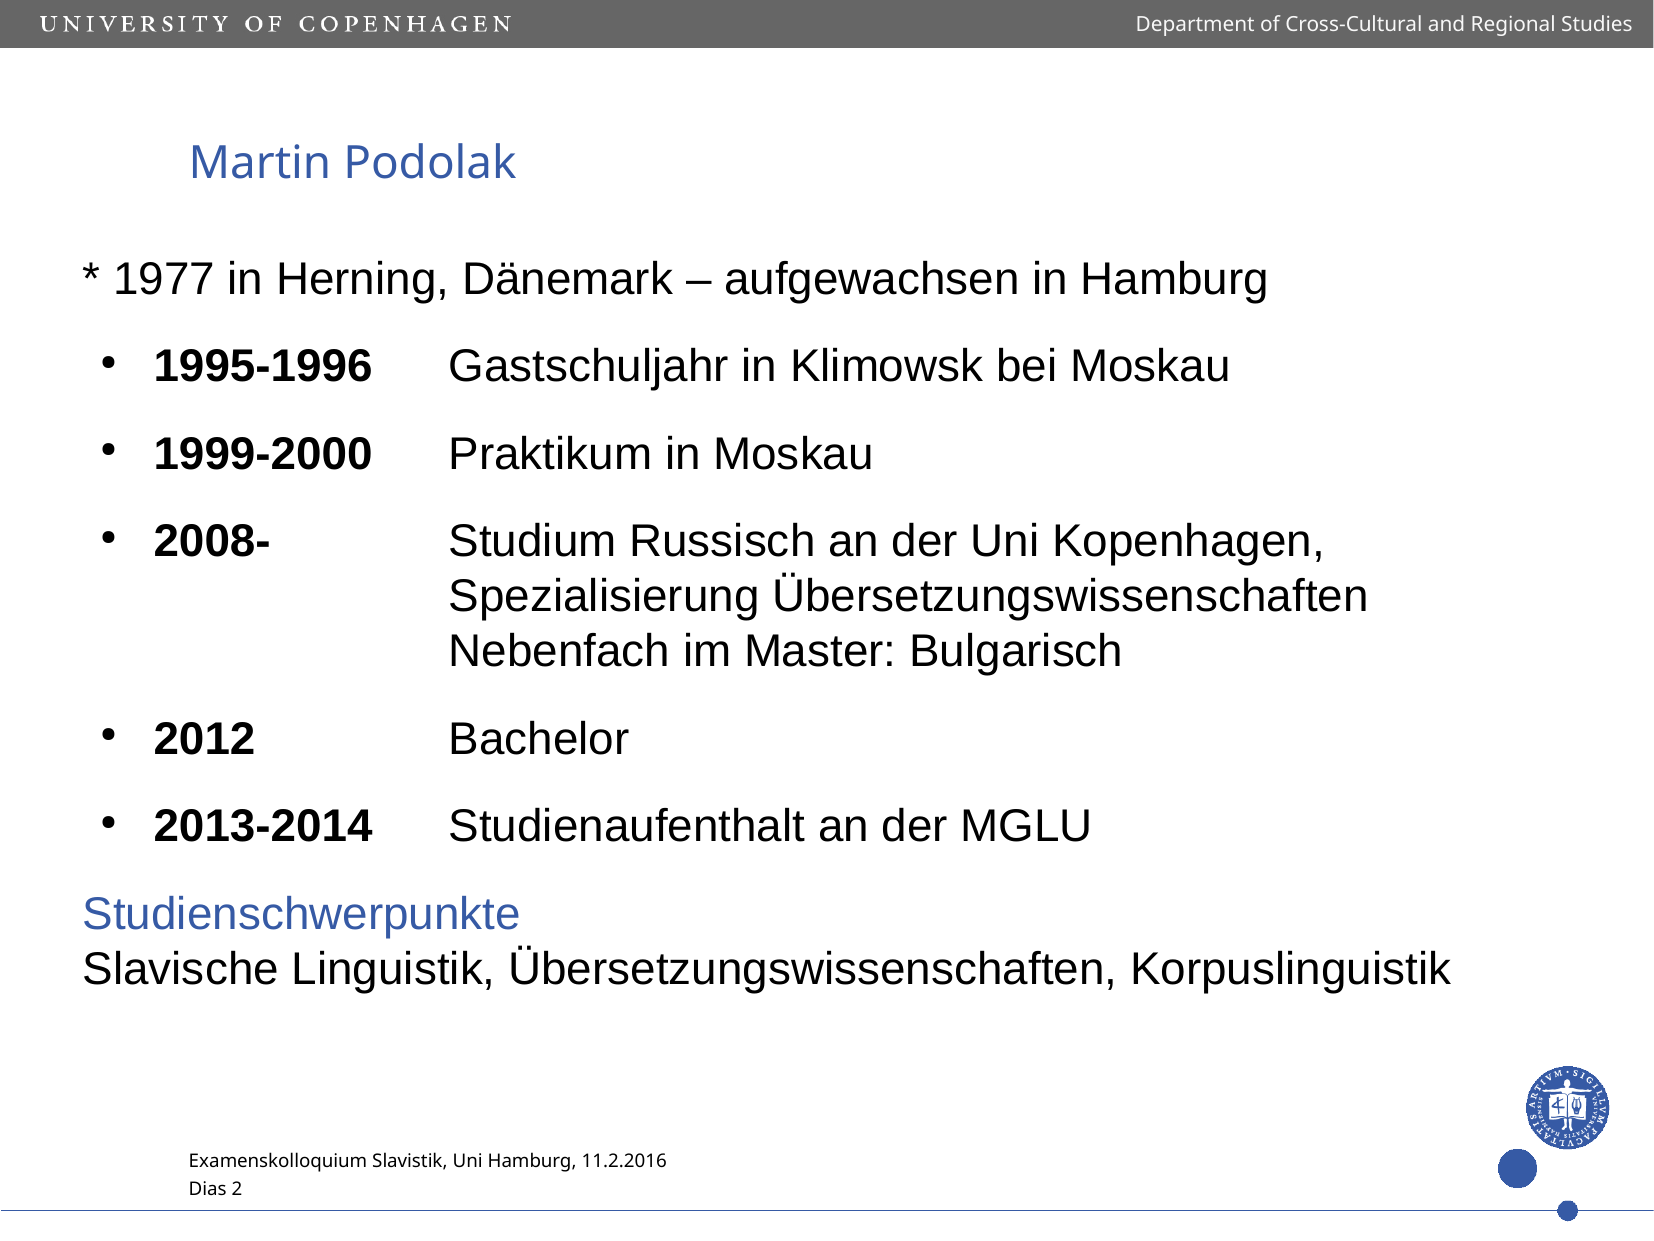

Department of Cross-Cultural and Regional Studies
# Martin Podolak
* 1977 in Herning, Dänemark – aufgewachsen in Hamburg
1995-1996 	Gastschuljahr in Klimowsk bei Moskau
1999-2000 	Praktikum in Moskau
2008-			Studium Russisch an der Uni Kopenhagen, 							Spezialisierung Übersetzungswissenschaften							Nebenfach im Master: Bulgarisch
2012			Bachelor
2013-2014 	Studienaufenthalt an der MGLU
Studienschwerpunkte
Slavische Linguistik, Übersetzungswissenschaften, Korpuslinguistik
Examenskolloquium Slavistik, Uni Hamburg, 11.2.2016
Dias